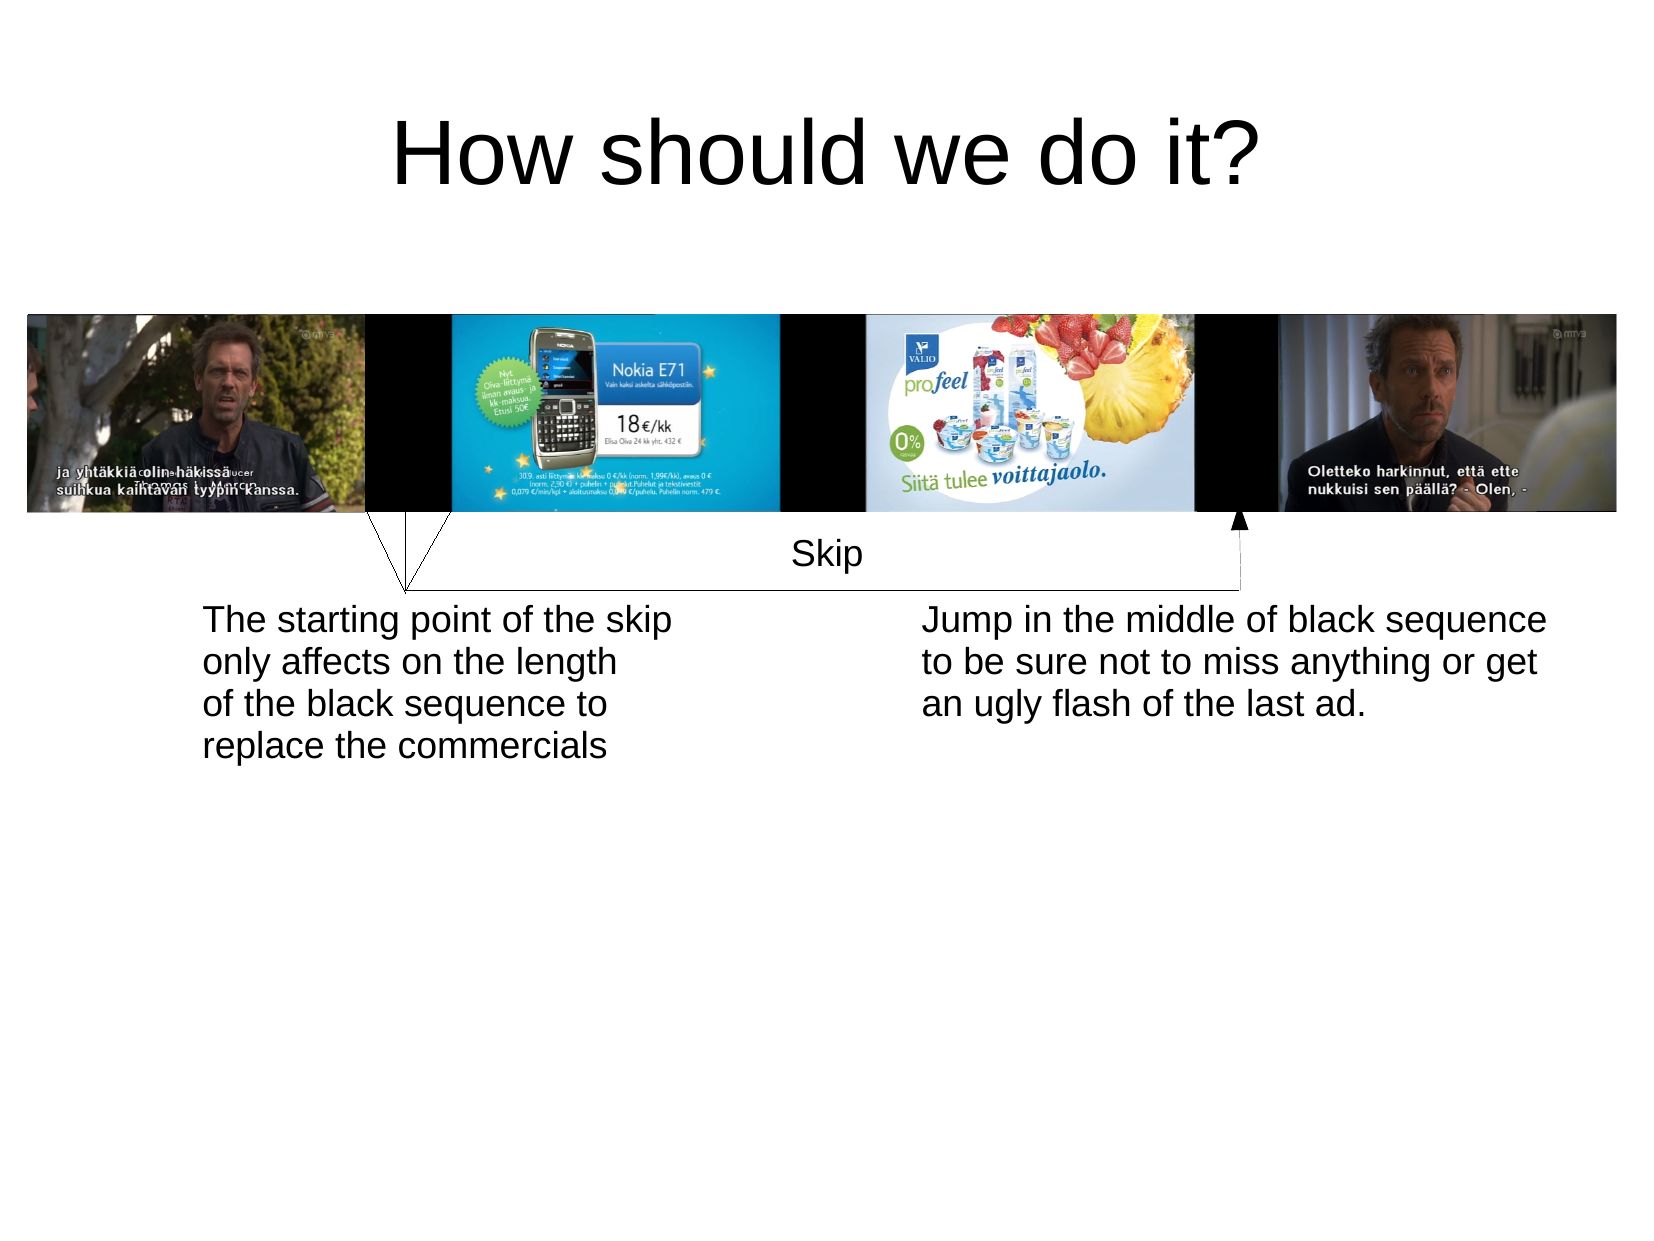

# How should we do it?
Skip
The starting point of the skip
only affects on the length
of the black sequence to
replace the commercials
Jump in the middle of black sequence
to be sure not to miss anything or get
an ugly flash of the last ad.